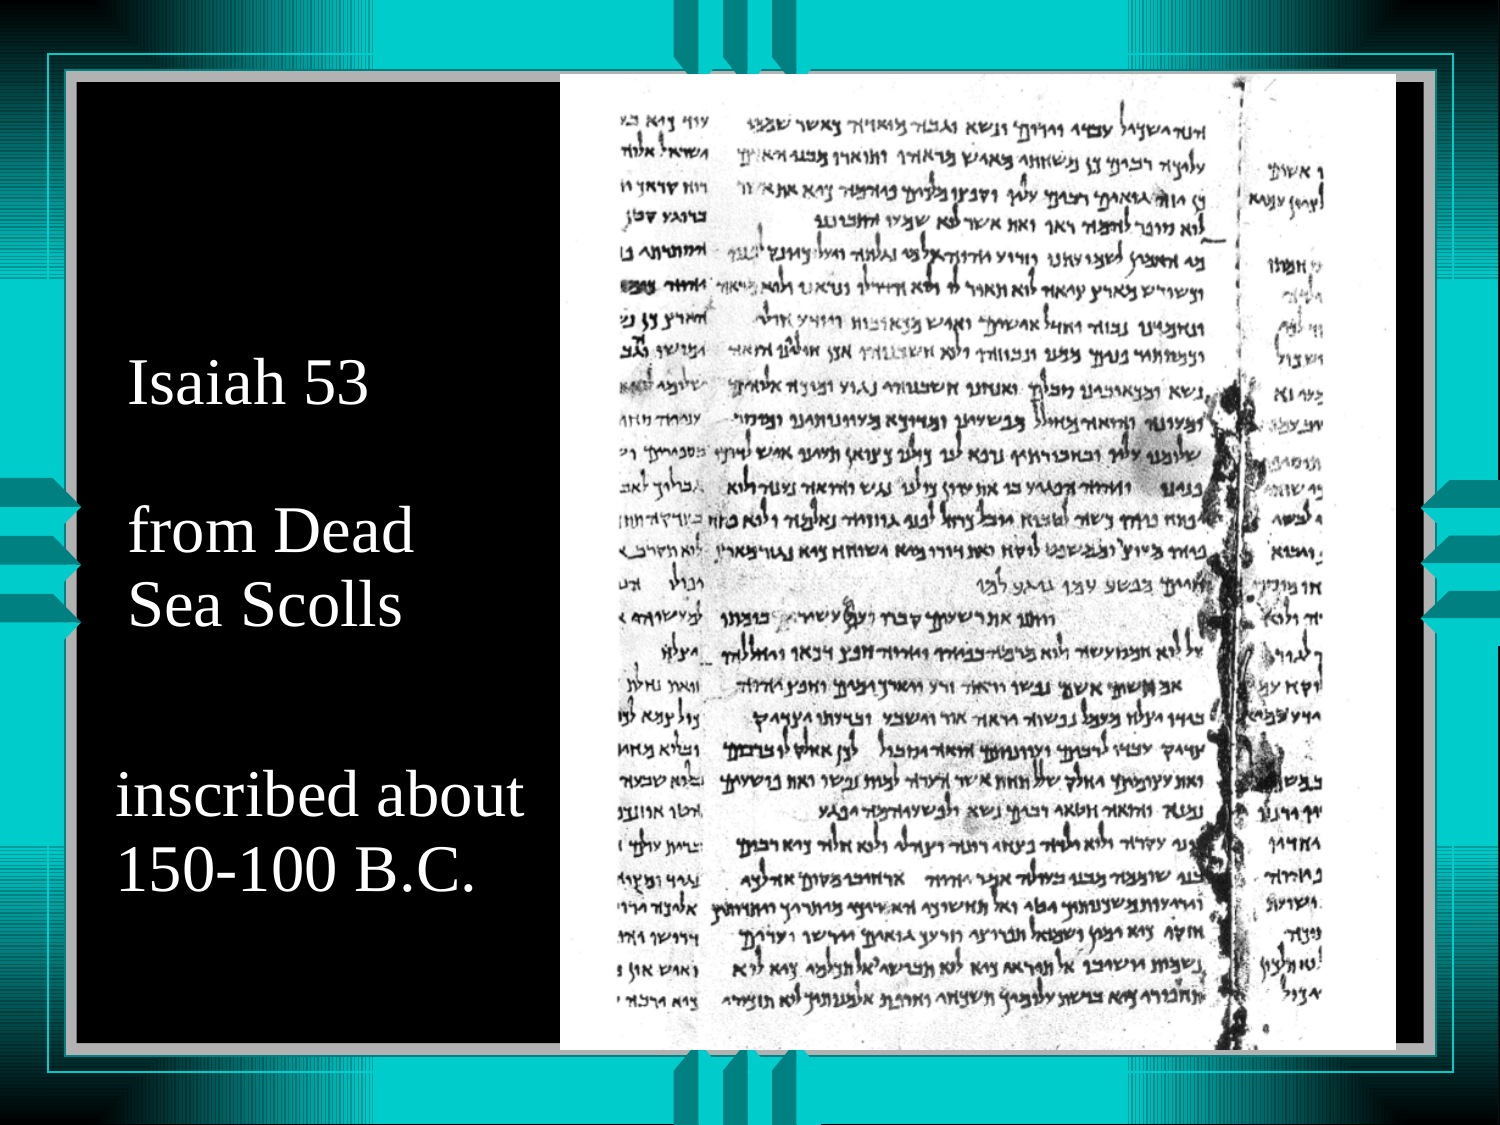

Isaiah 53
from Dead Sea Scolls
inscribed about
150-100 B.C.